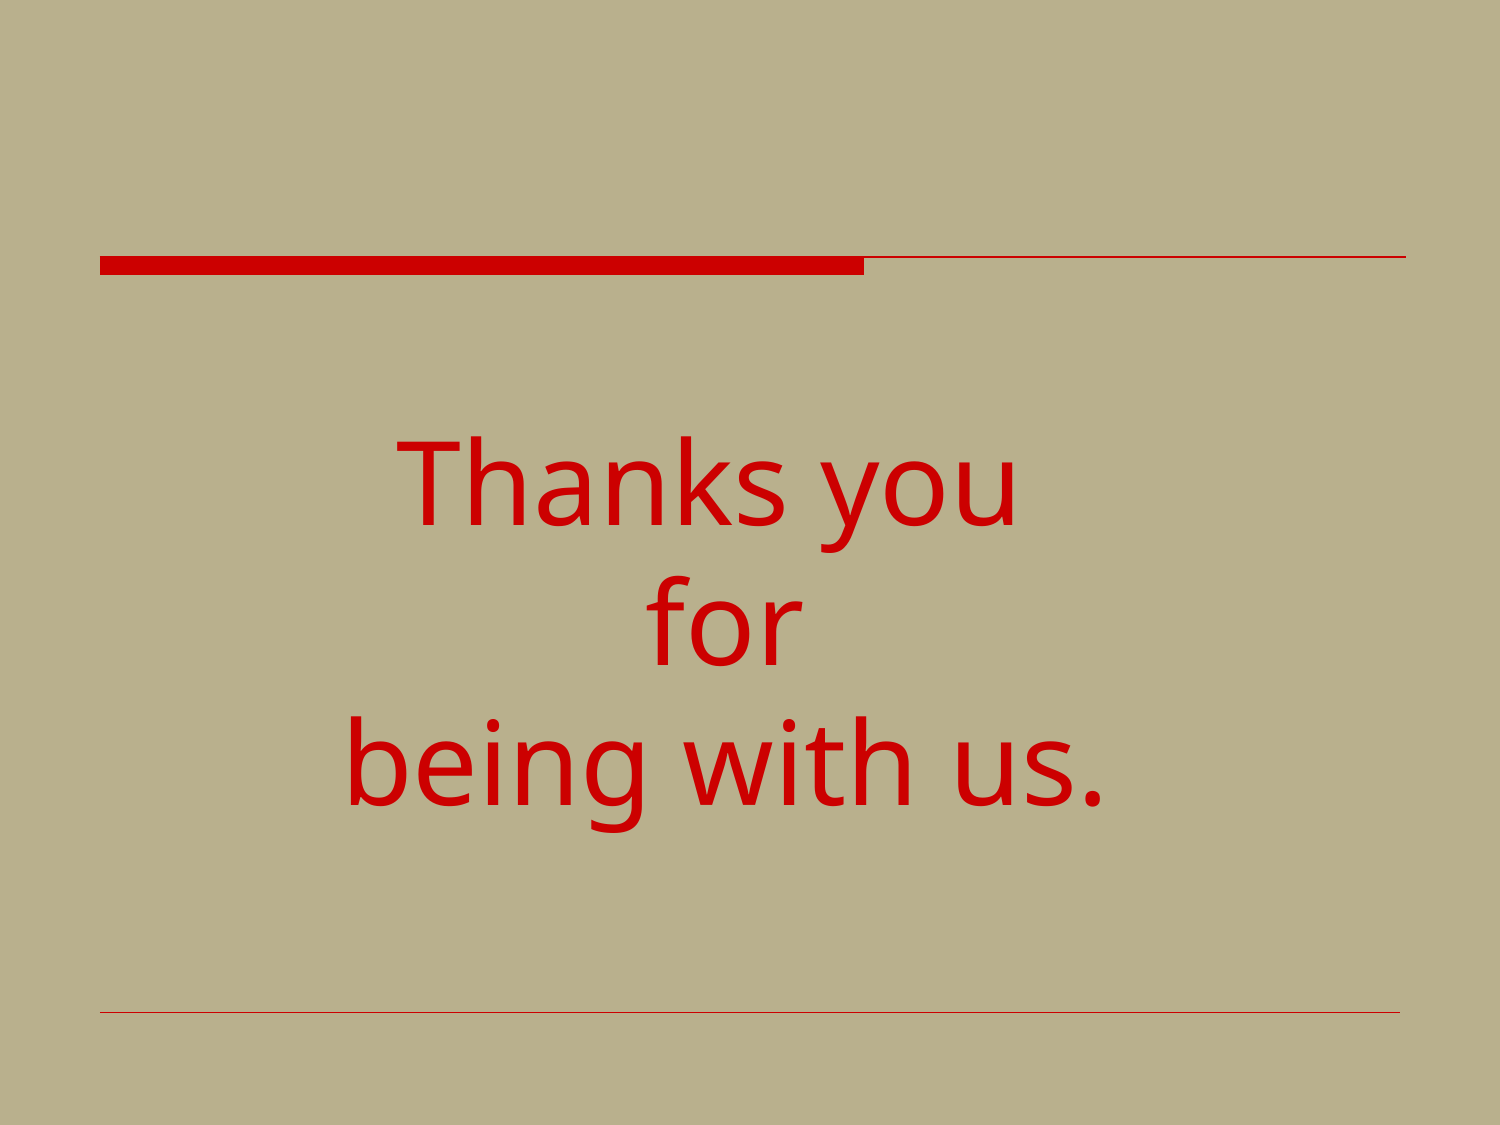

# Thanks you for being with us.